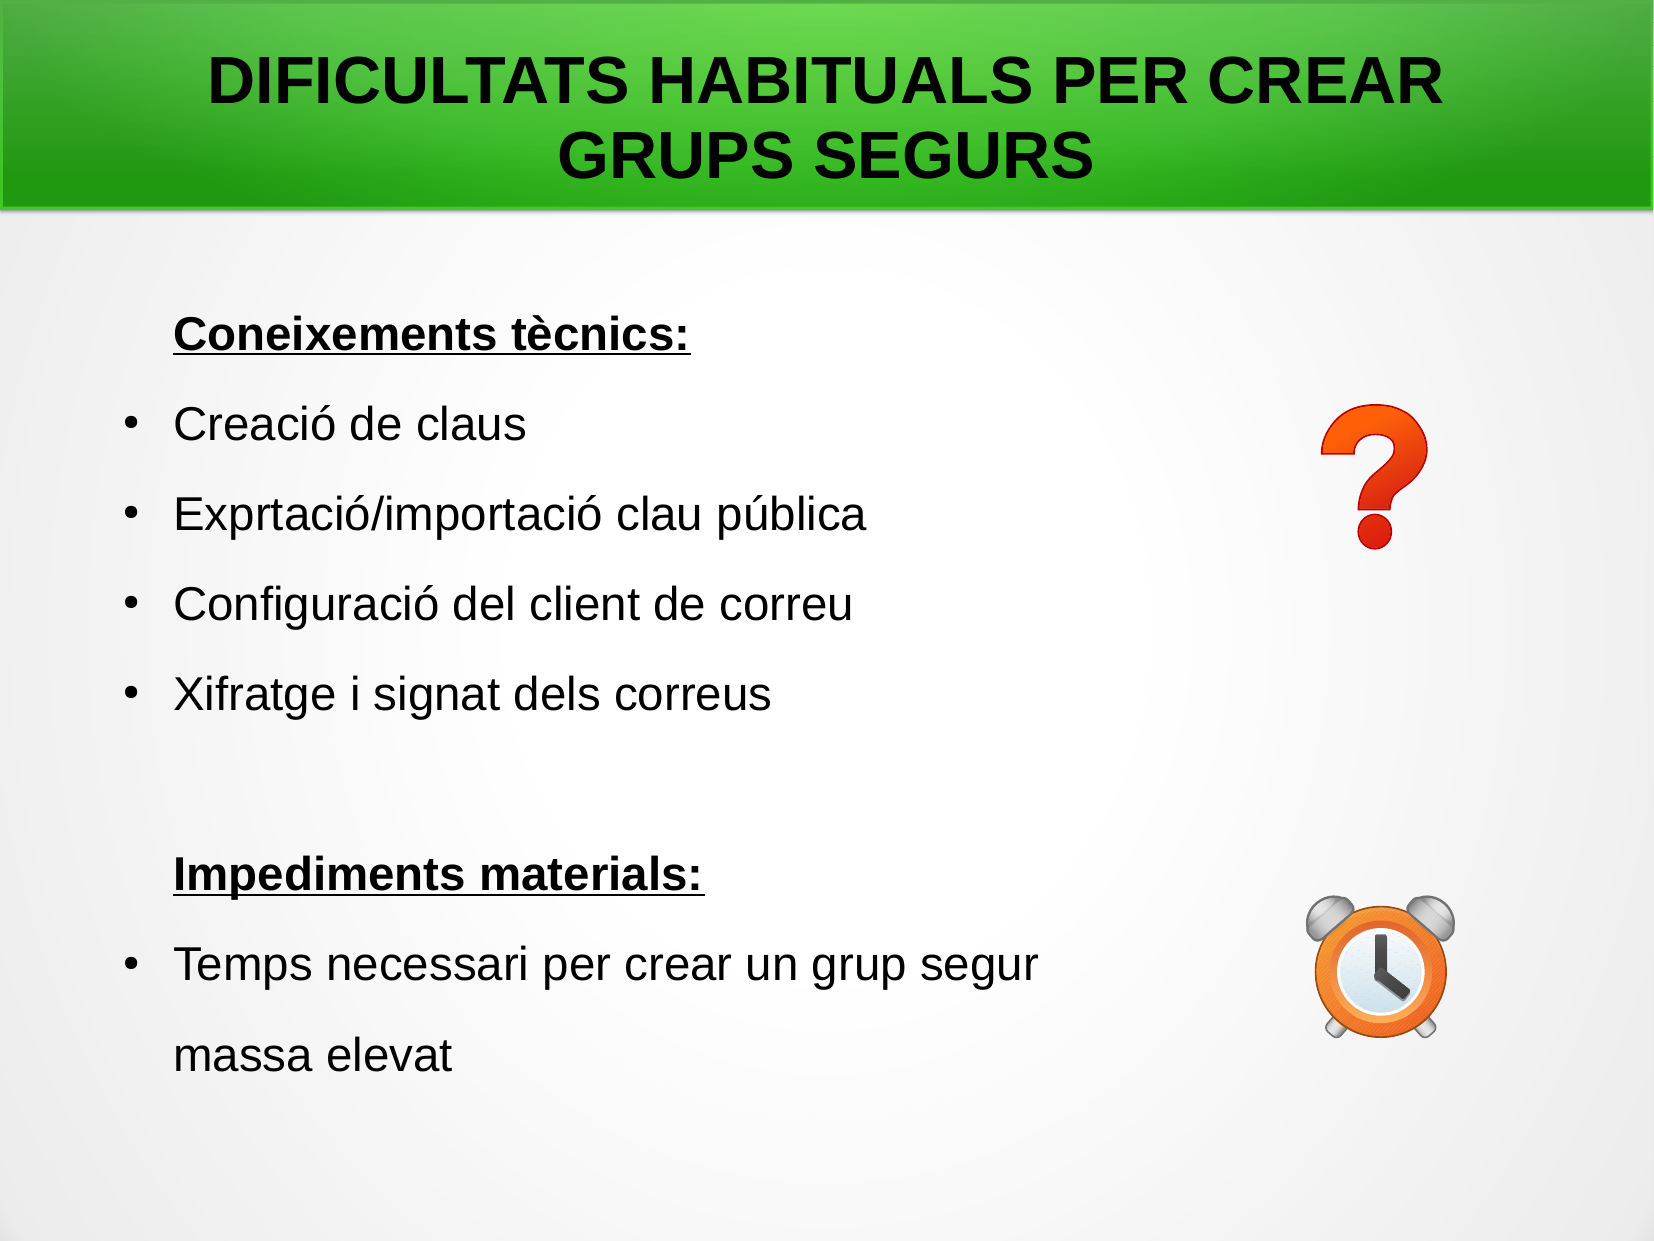

# DIFICULTATS HABITUALS PER CREAR GRUPS SEGURS
Coneixements tècnics:
Creació de claus
Exprtació/importació clau pública
Configuració del client de correu
Xifratge i signat dels correus
Impediments materials:
Temps necessari per crear un grup segur
massa elevat